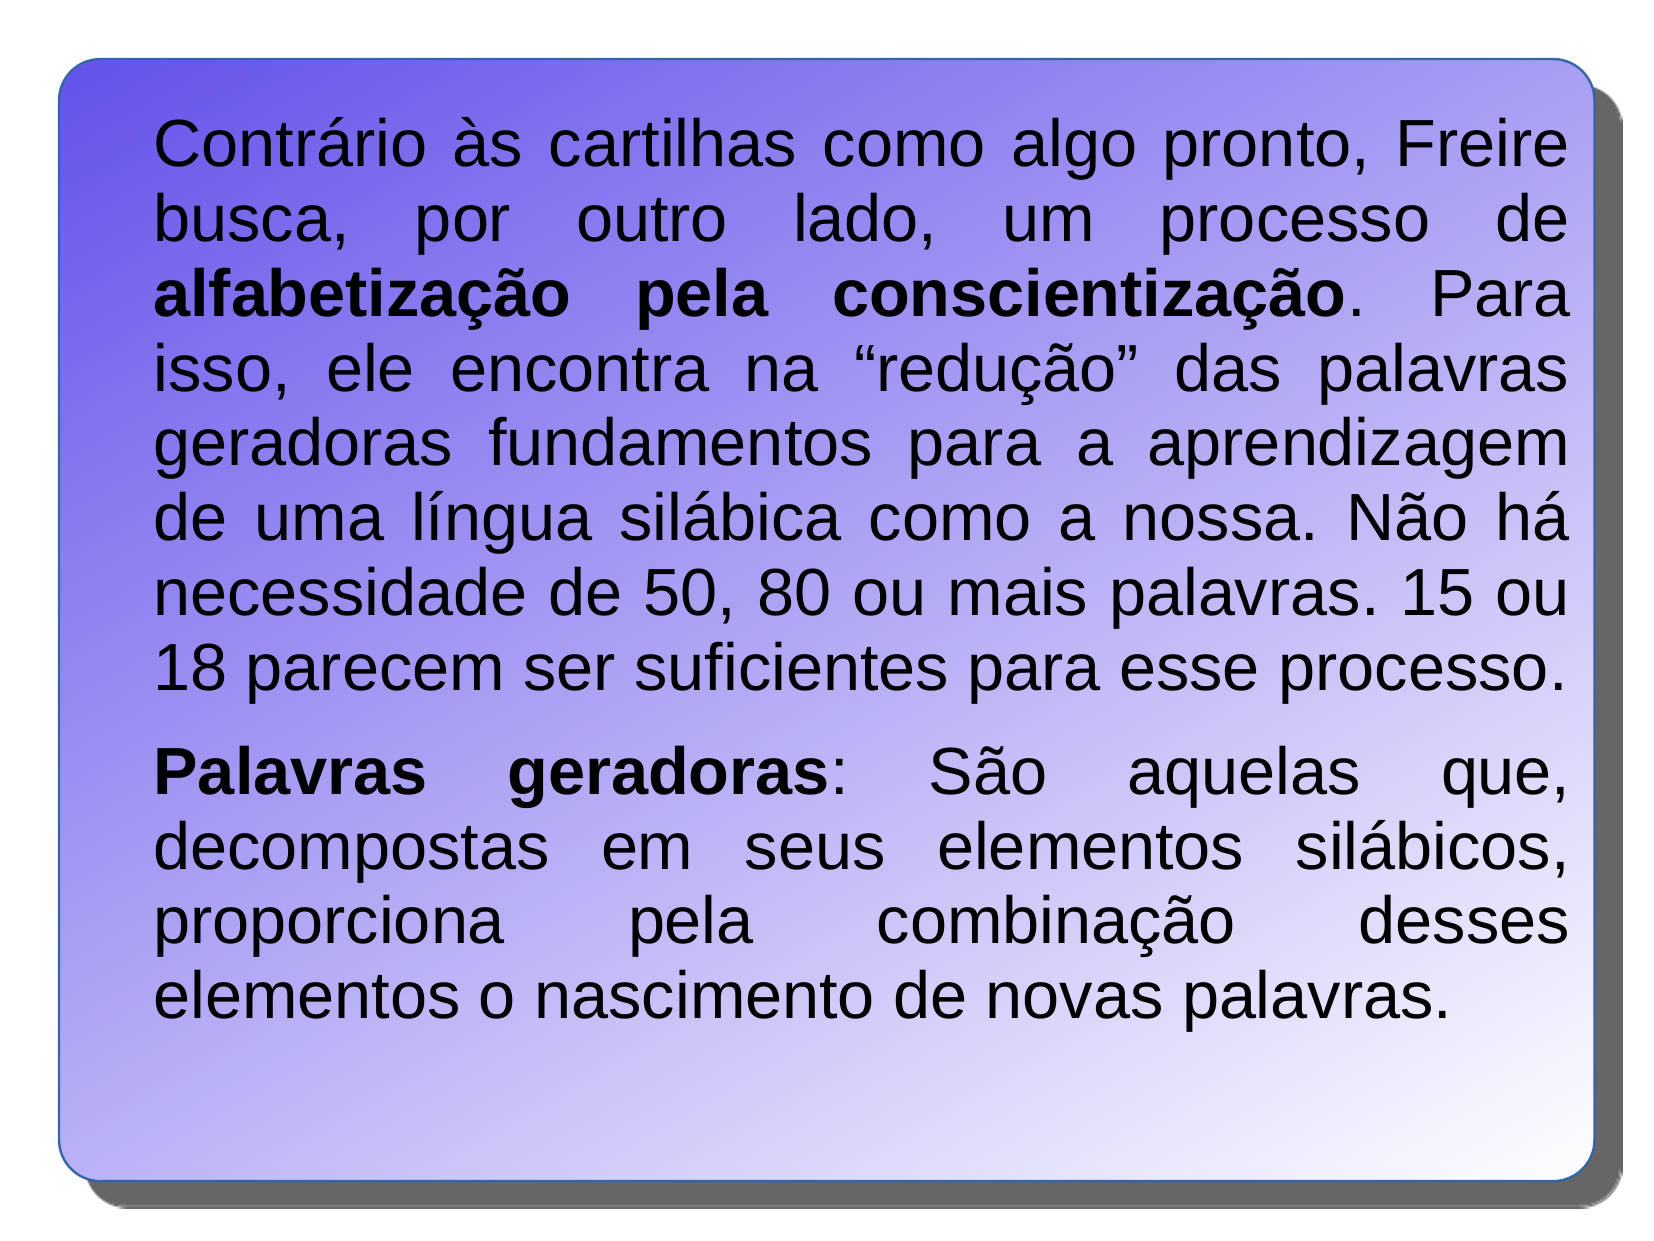

# Contrário às cartilhas como algo pronto, Freire busca, por outro lado, um processo de alfabetização pela conscientização. Para isso, ele encontra na “redução” das palavras geradoras fundamentos para a aprendizagem de uma língua silábica como a nossa. Não há necessidade de 50, 80 ou mais palavras. 15 ou 18 parecem ser suficientes para esse processo.
Palavras geradoras: São aquelas que, decompostas em seus elementos silábicos, proporciona pela combinação desses elementos o nascimento de novas palavras.